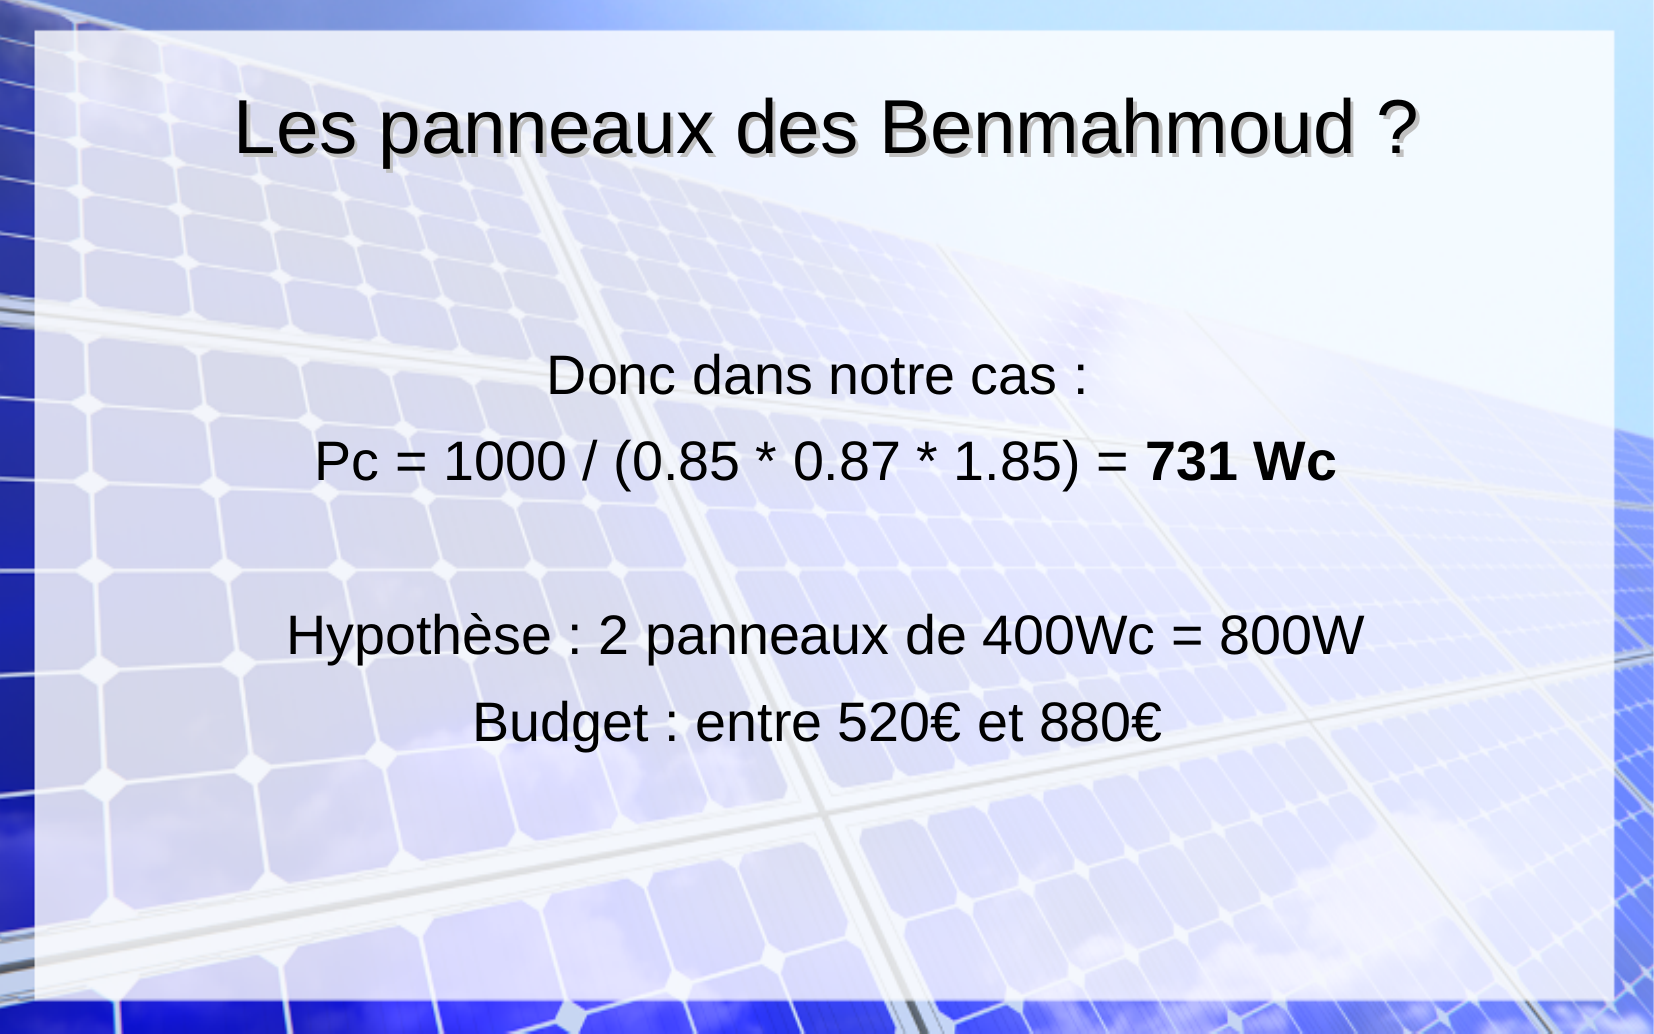

# Les panneaux des Benmahmoud ?
Donc dans notre cas :
Pc = 1000 / (0.85 * 0.87 * 1.85) = 731 Wc
Hypothèse : 2 panneaux de 400Wc = 800W
Budget : entre 520€ et 880€